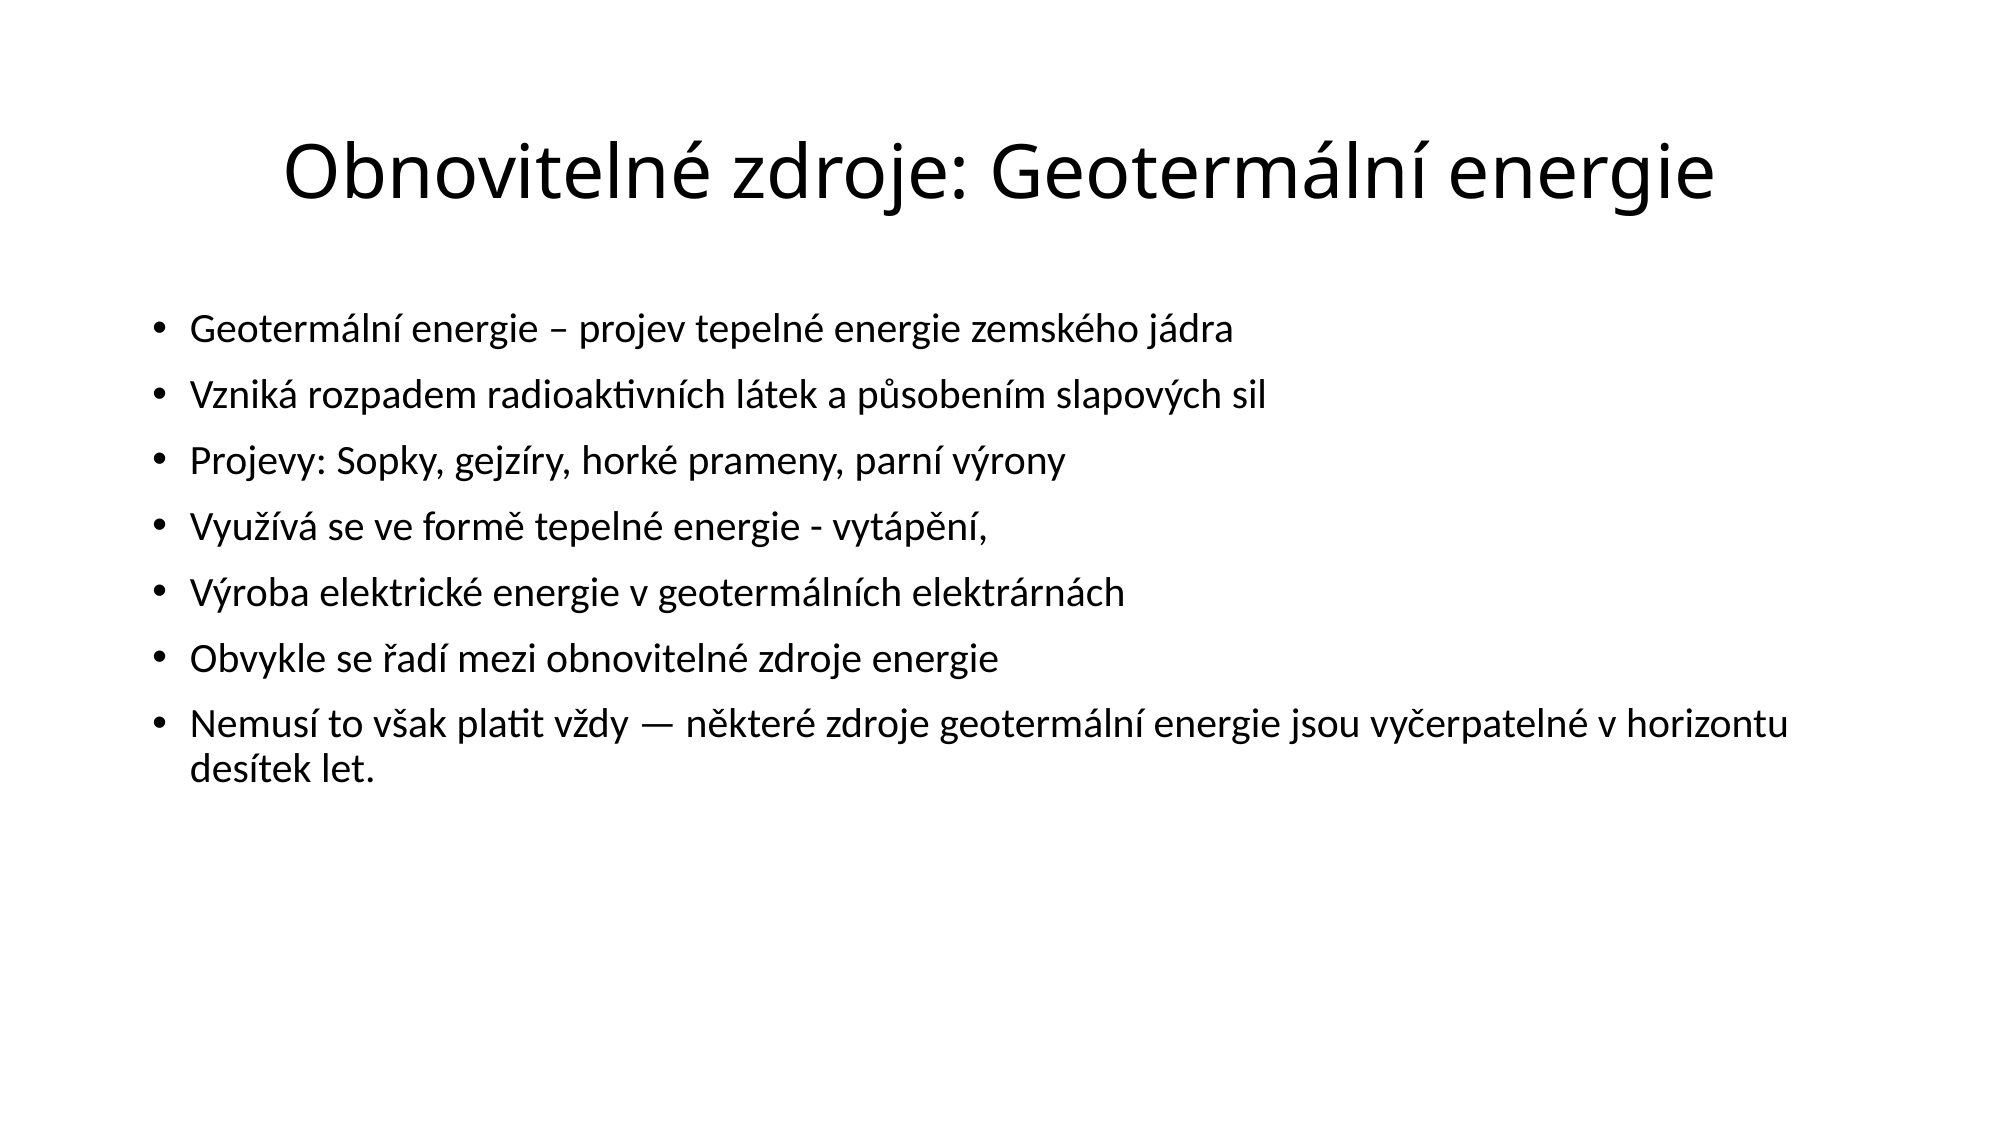

# Obnovitelné zdroje: Geotermální energie
Geotermální energie – projev tepelné energie zemského jádra
Vzniká rozpadem radioaktivních látek a působením slapových sil
Projevy: Sopky, gejzíry, horké prameny, parní výrony
Využívá se ve formě tepelné energie - vytápění,
Výroba elektrické energie v geotermálních elektrárnách
Obvykle se řadí mezi obnovitelné zdroje energie
Nemusí to však platit vždy — některé zdroje geotermální energie jsou vyčerpatelné v horizontu desítek let.